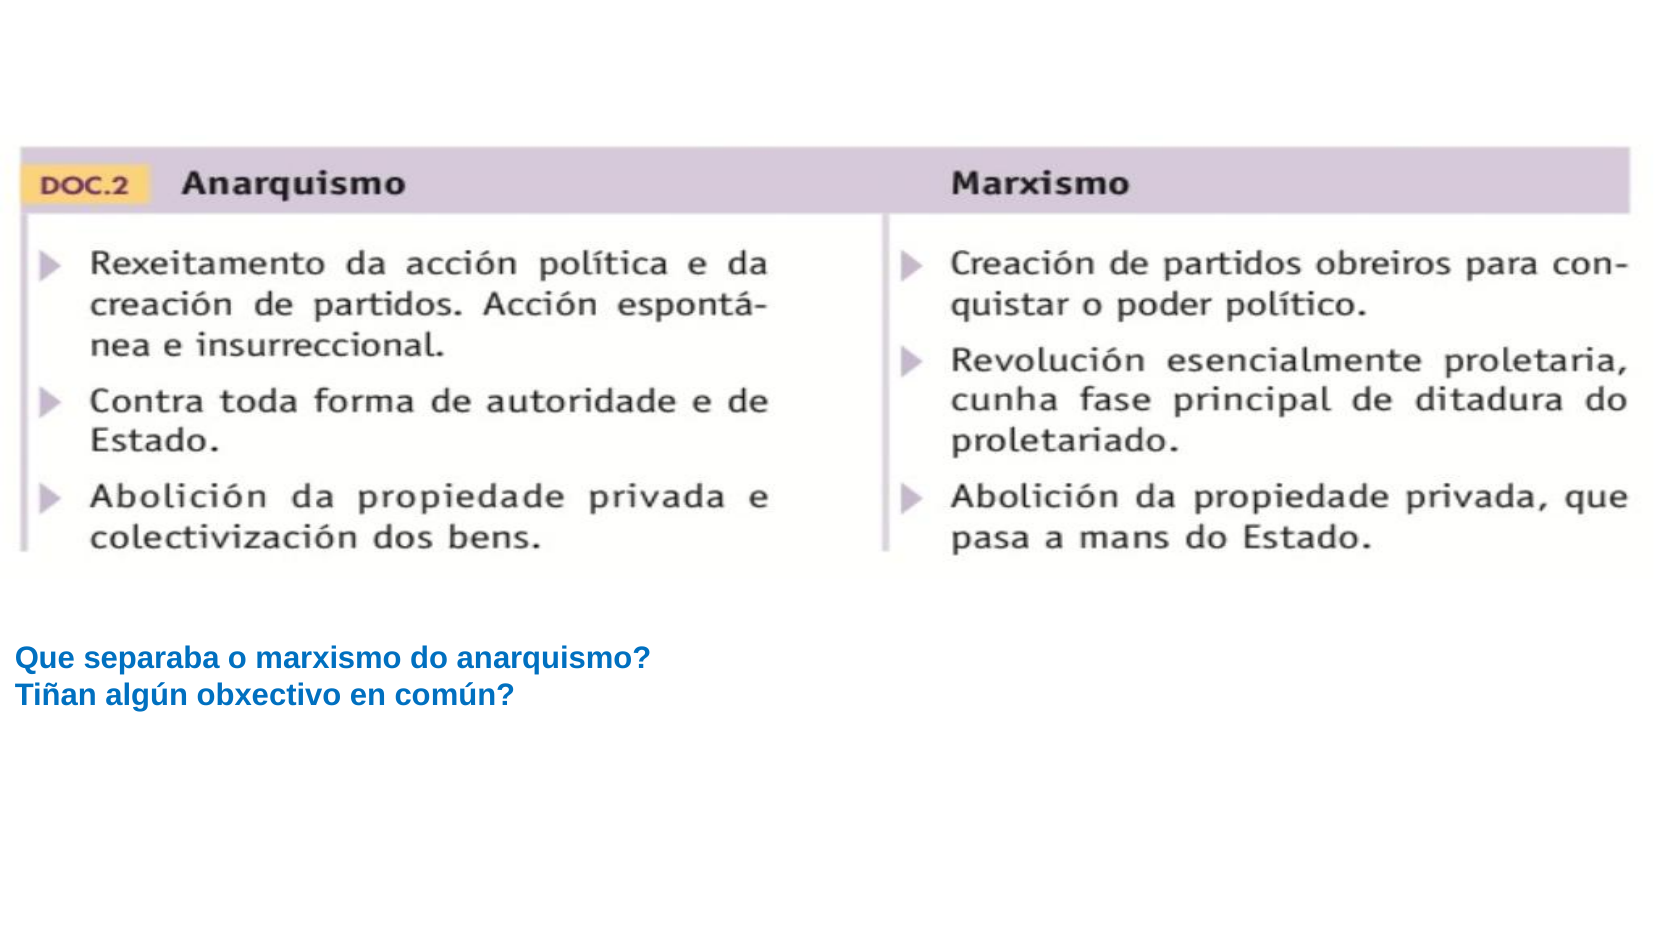

Que separaba o marxismo do anarquismo?
Tiñan algún obxectivo en común?